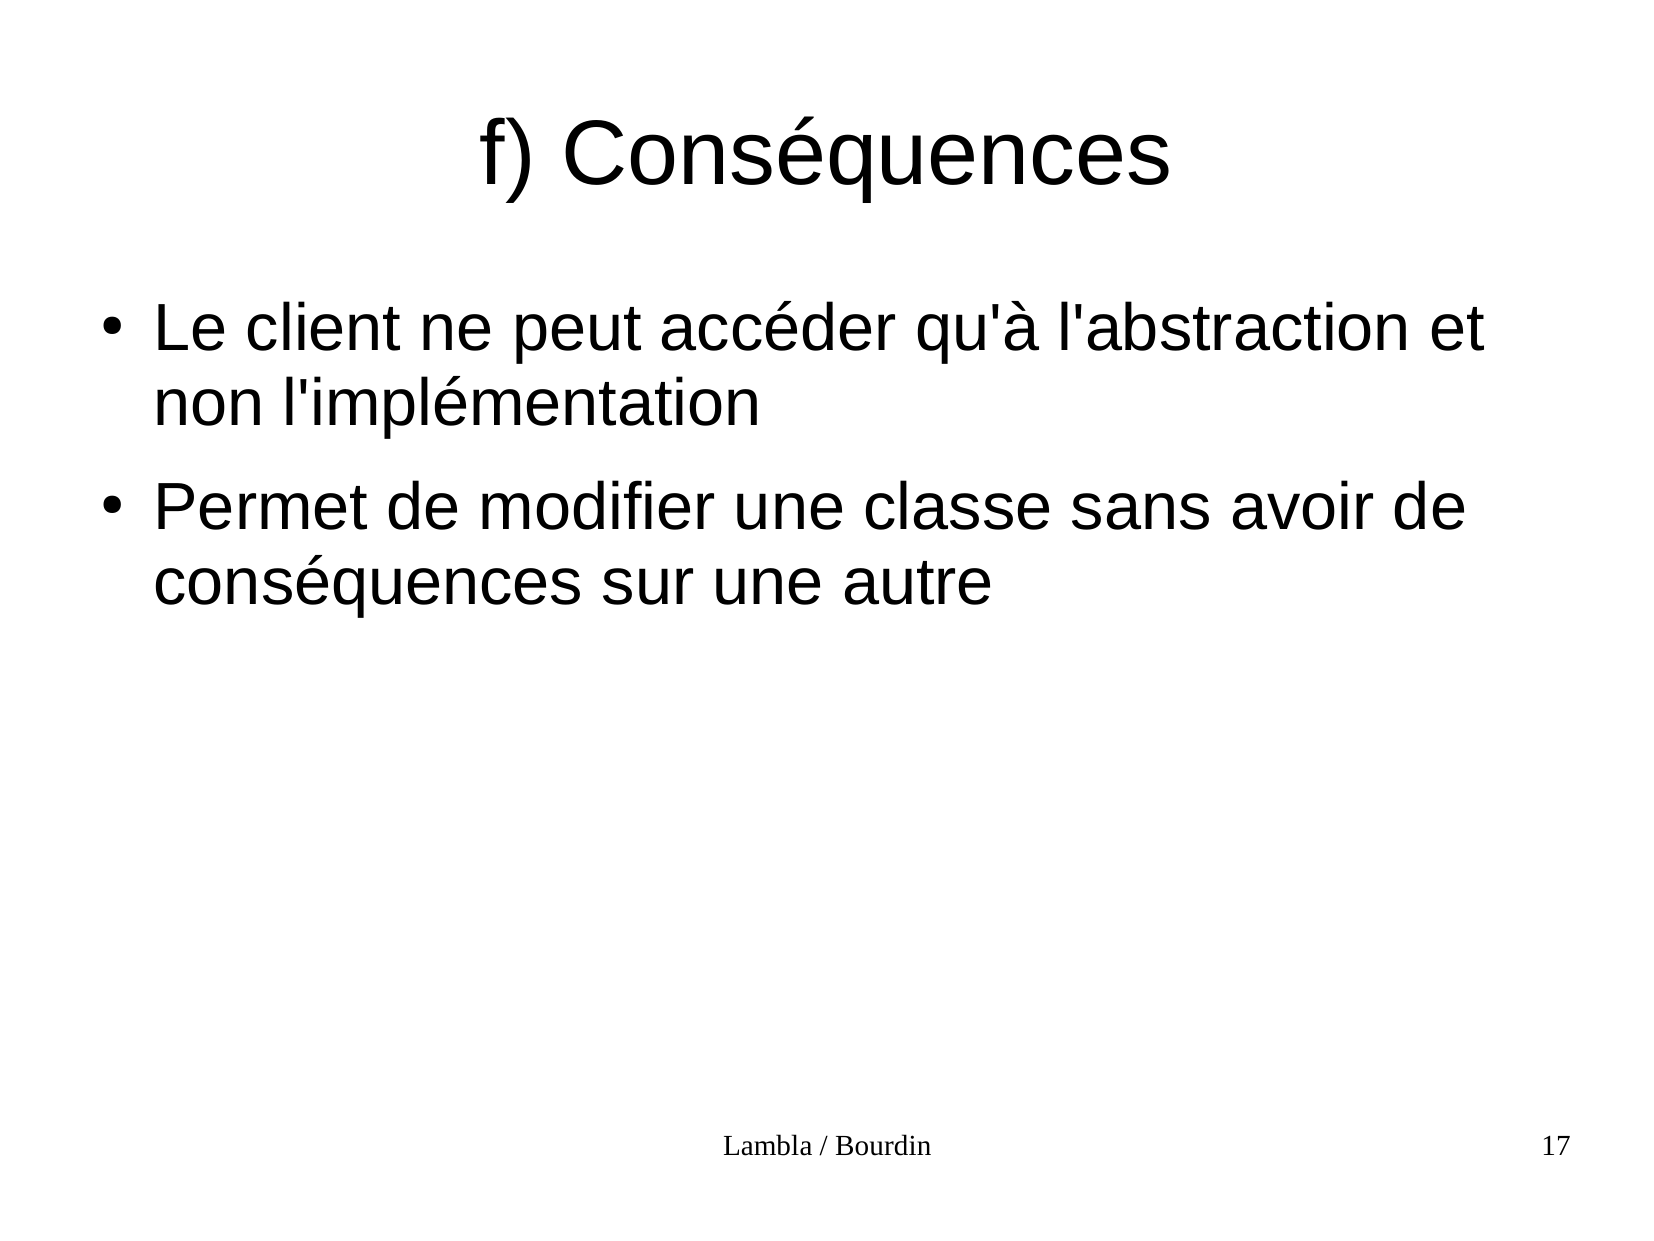

# f) Conséquences
Le client ne peut accéder qu'à l'abstraction et non l'implémentation
Permet de modifier une classe sans avoir de conséquences sur une autre
Lambla / Bourdin
17